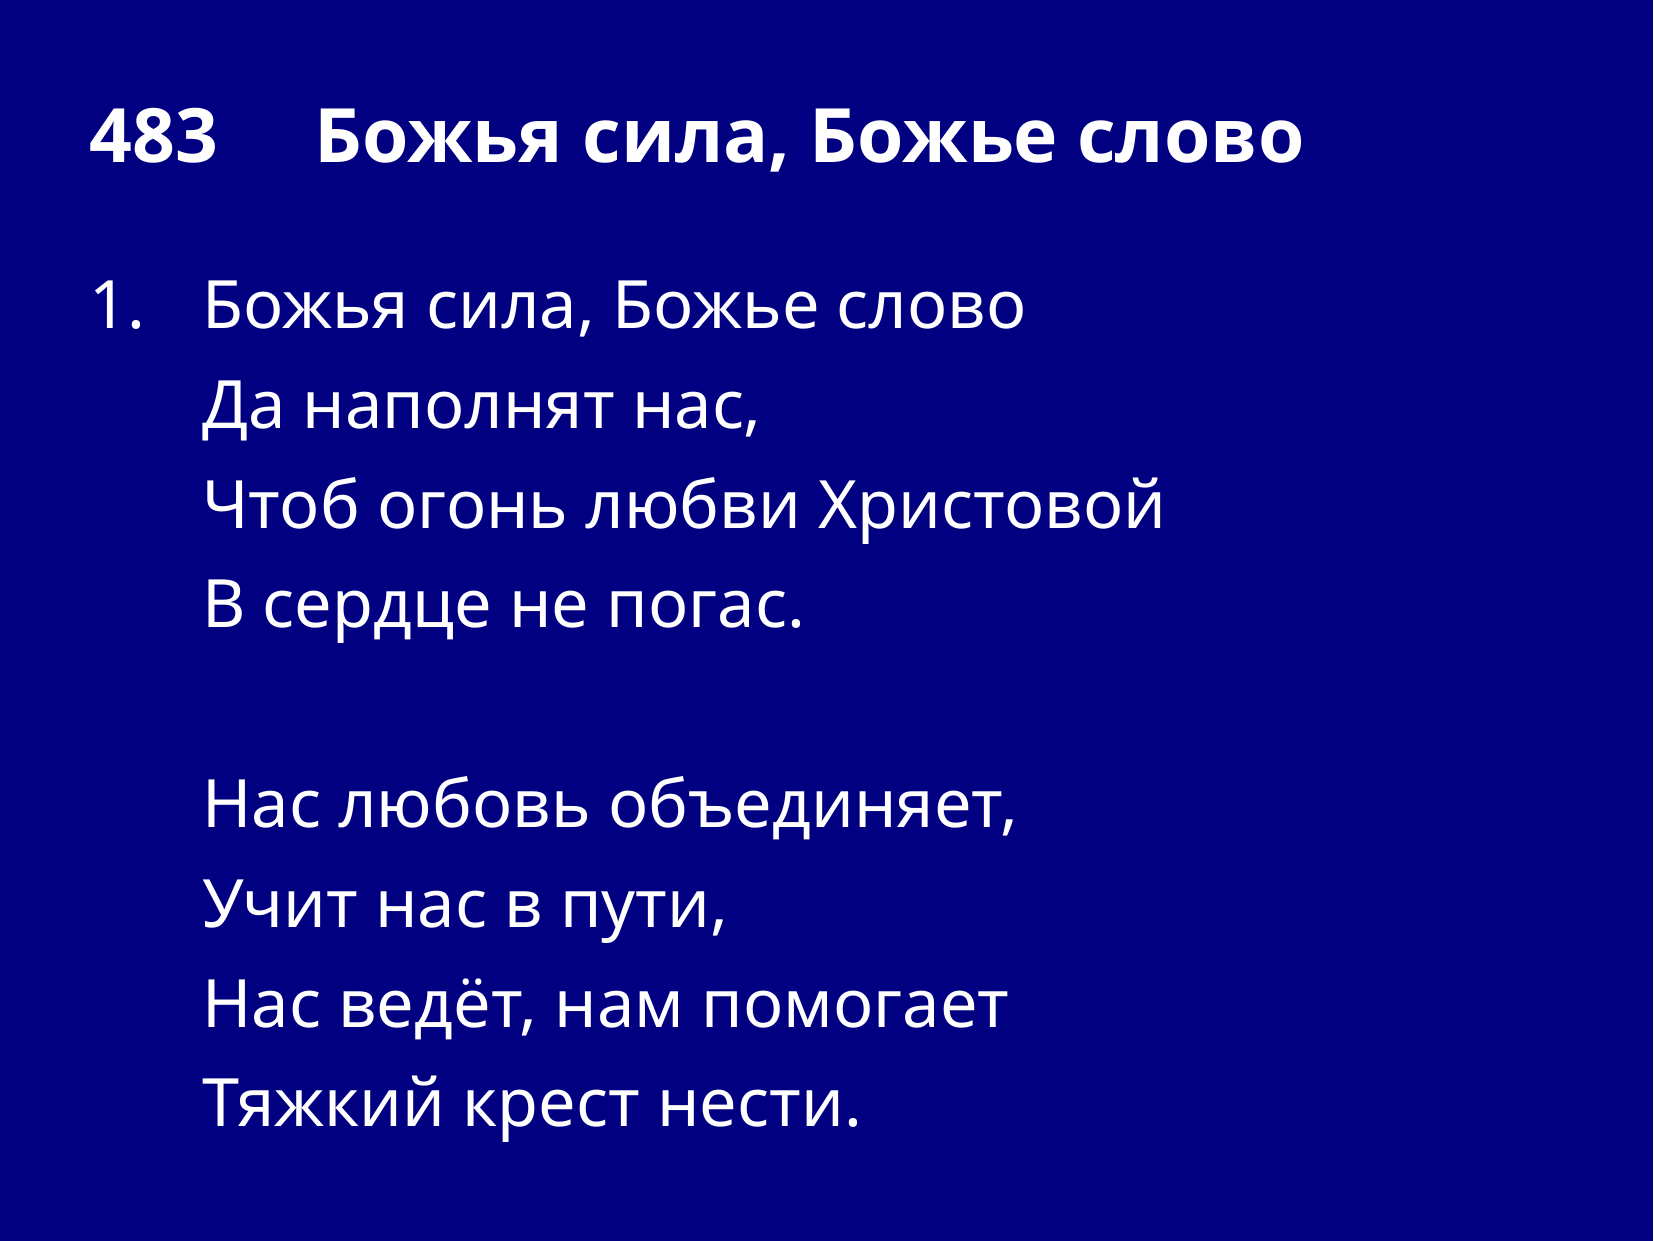

483	Божья сила, Божье слово
1.	Божья сила, Божье слово
	Да наполнят нас,
	Чтоб огонь любви Христовой
	В сердце не погас.
	Нас любовь объединяет,
	Учит нас в пути,
	Нас ведёт, нам помогает
	Тяжкий крест нести.